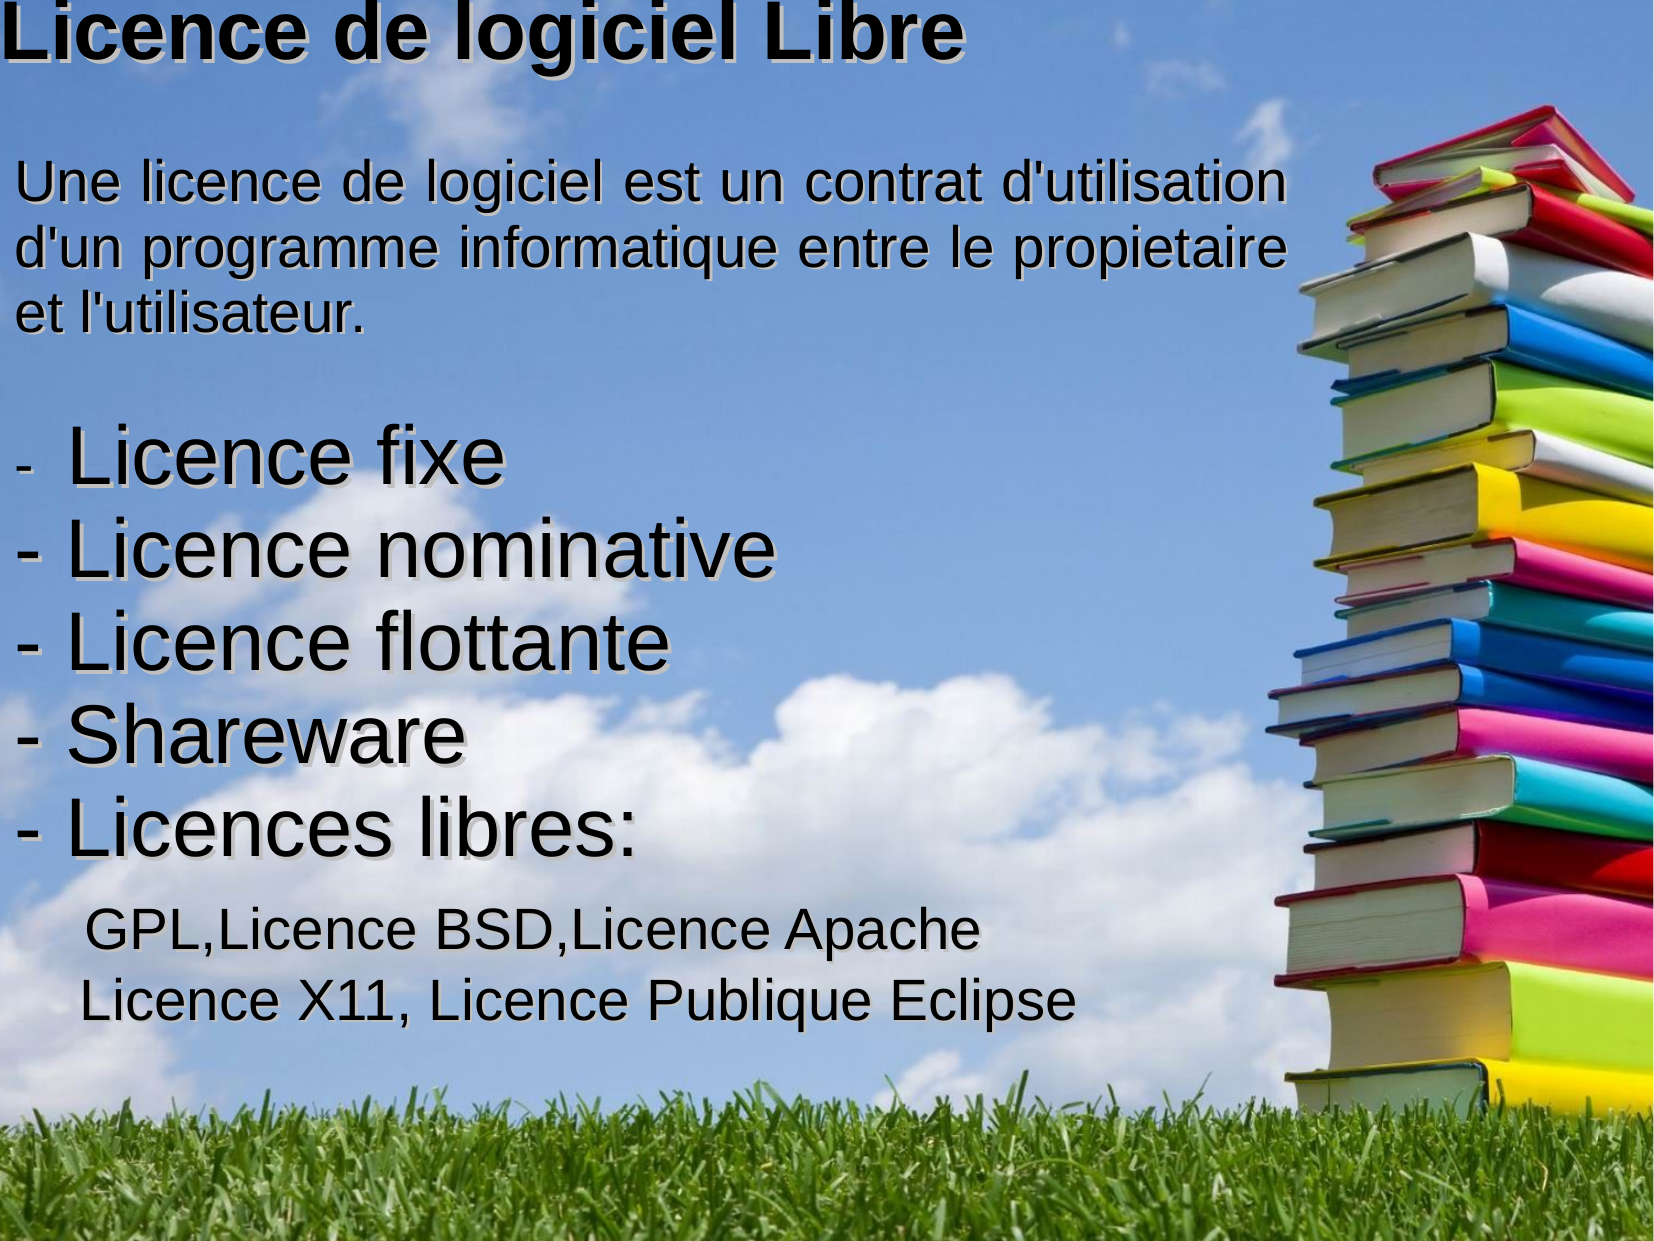

Licence de logiciel Libre
#
Une licence de logiciel est un contrat d'utilisation d'un programme informatique entre le propietaire et l'utilisateur.
- Licence fixe
- Licence nominative
- Licence flottante
- Shareware
- Licences libres:
 GPL,Licence BSD,Licence Apache
 Licence X11, Licence Publique Eclipse